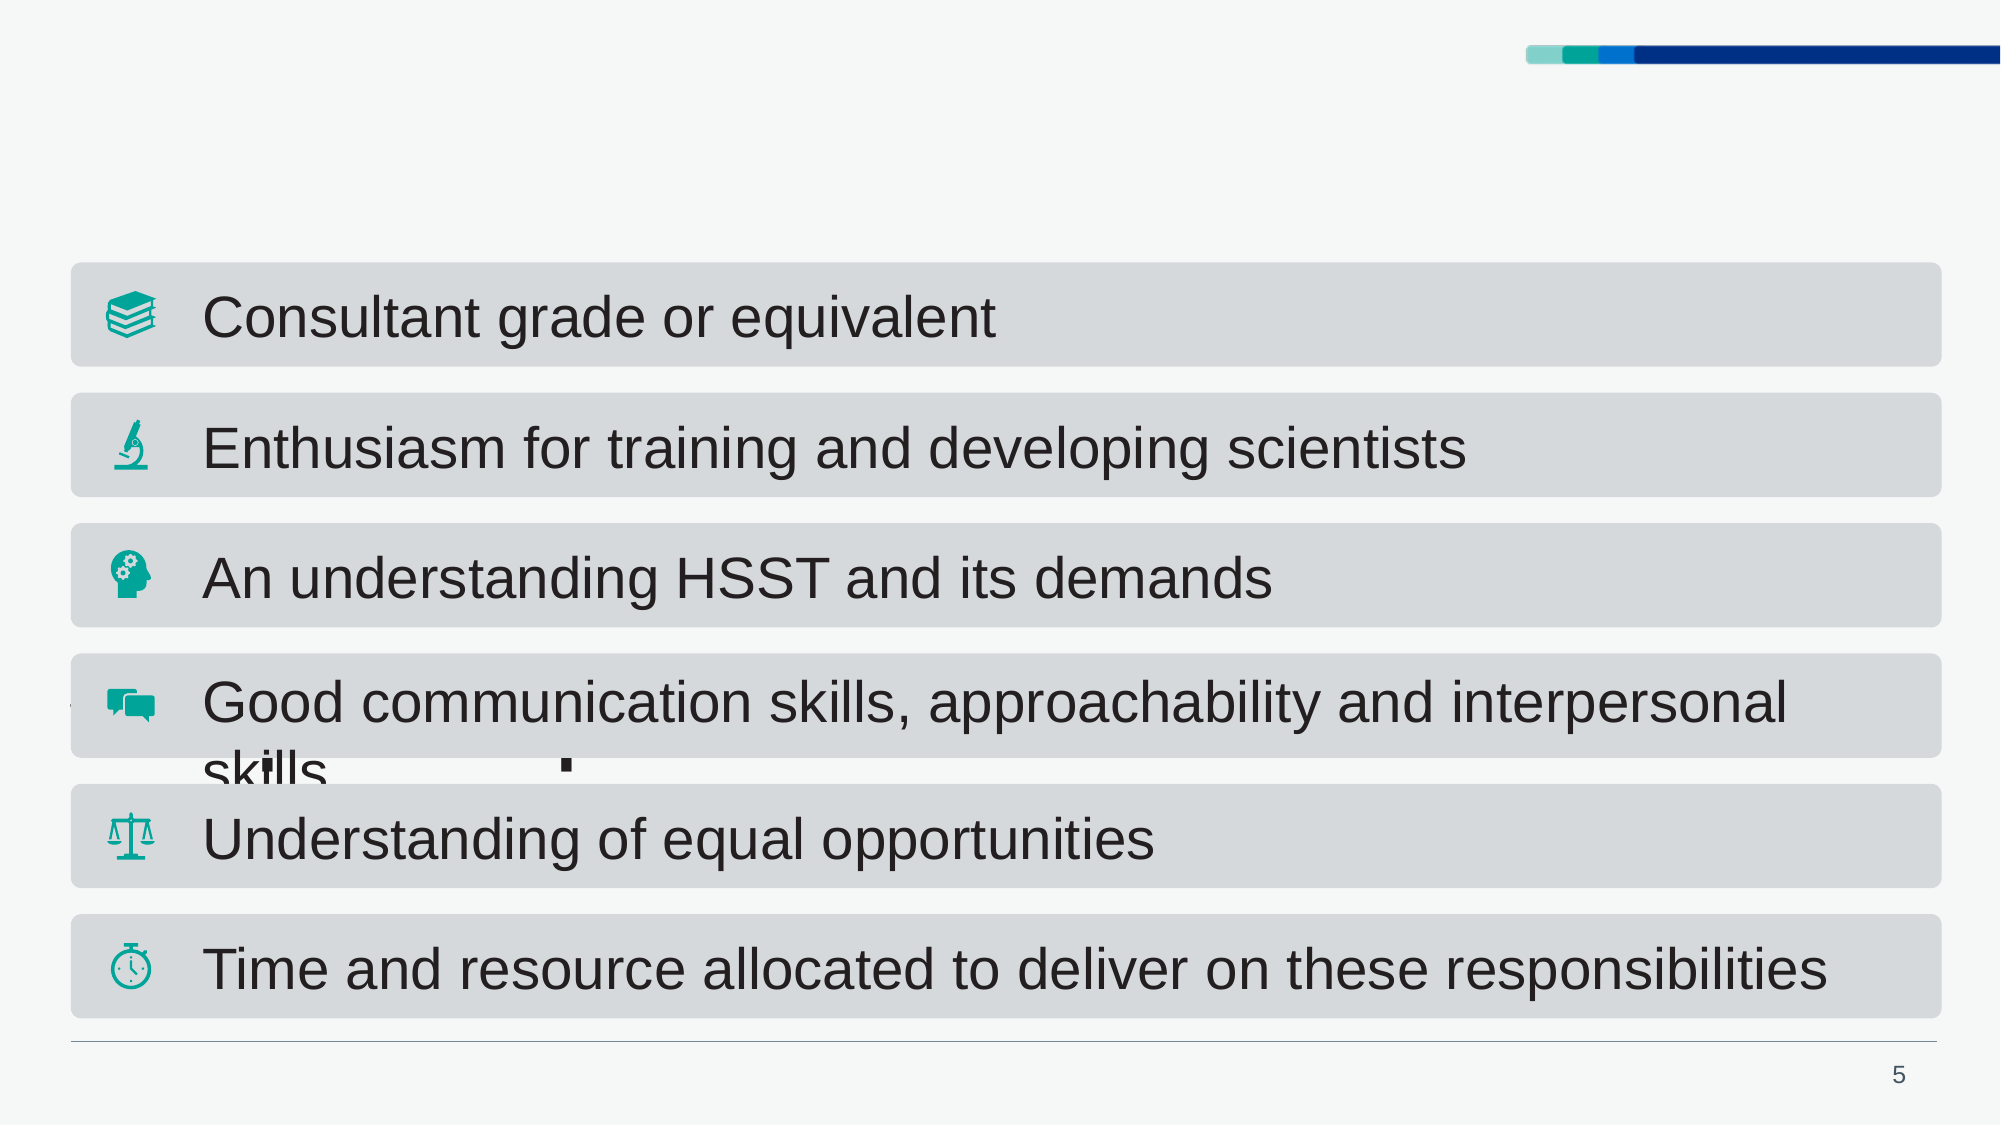

Consultant grade or equivalent
Enthusiasm for training and developing scientists
An understanding HSST and its demands
Good communication skills, approachability and interpersonal skills
Understanding of equal opportunities
Time and resource allocated to deliver on these responsibilities
# Workplace supervisor